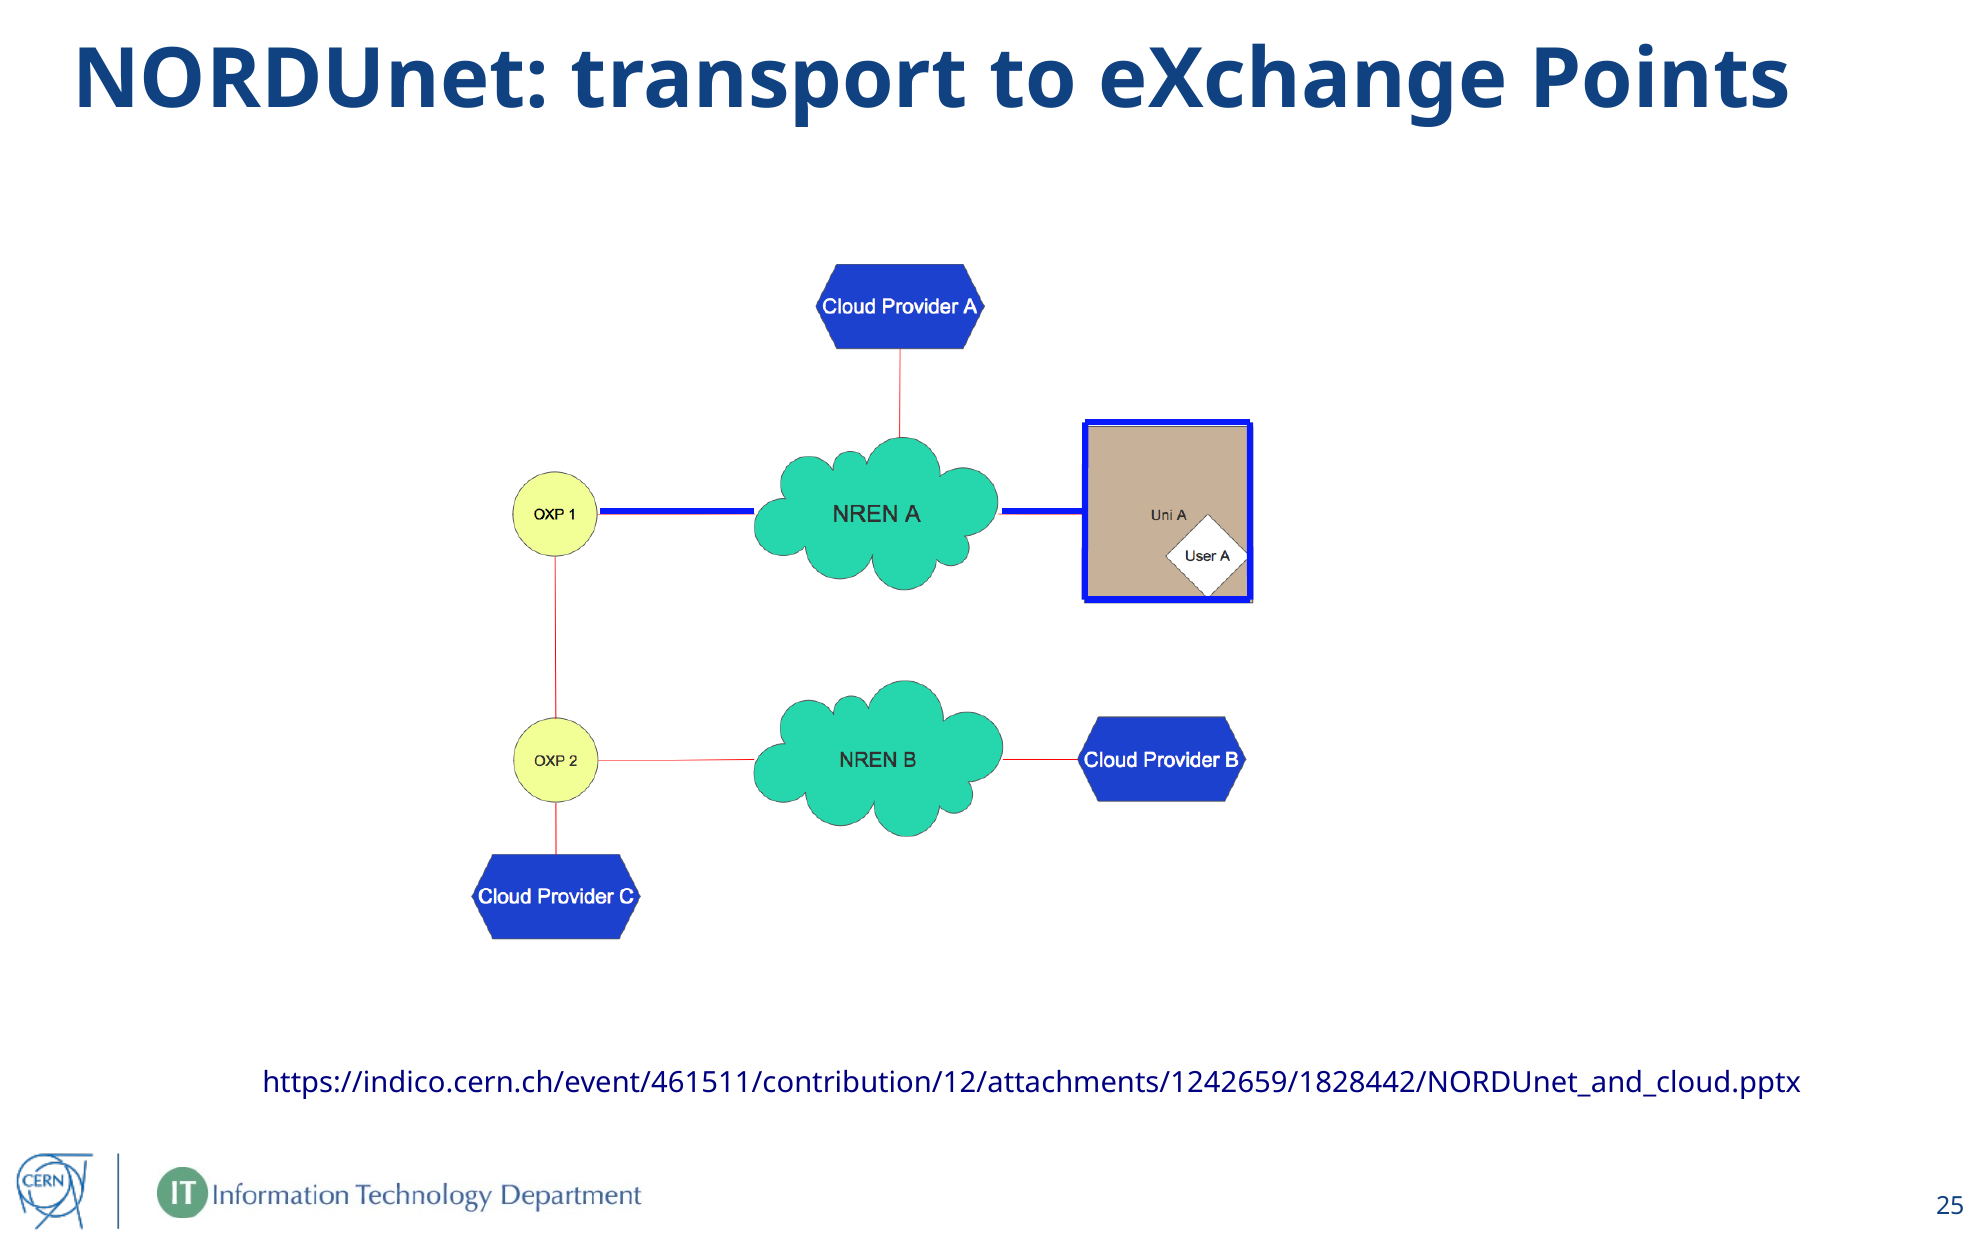

# NORDUnet: transport to eXchange Points
https://indico.cern.ch/event/461511/contribution/12/attachments/1242659/1828442/NORDUnet_and_cloud.pptx